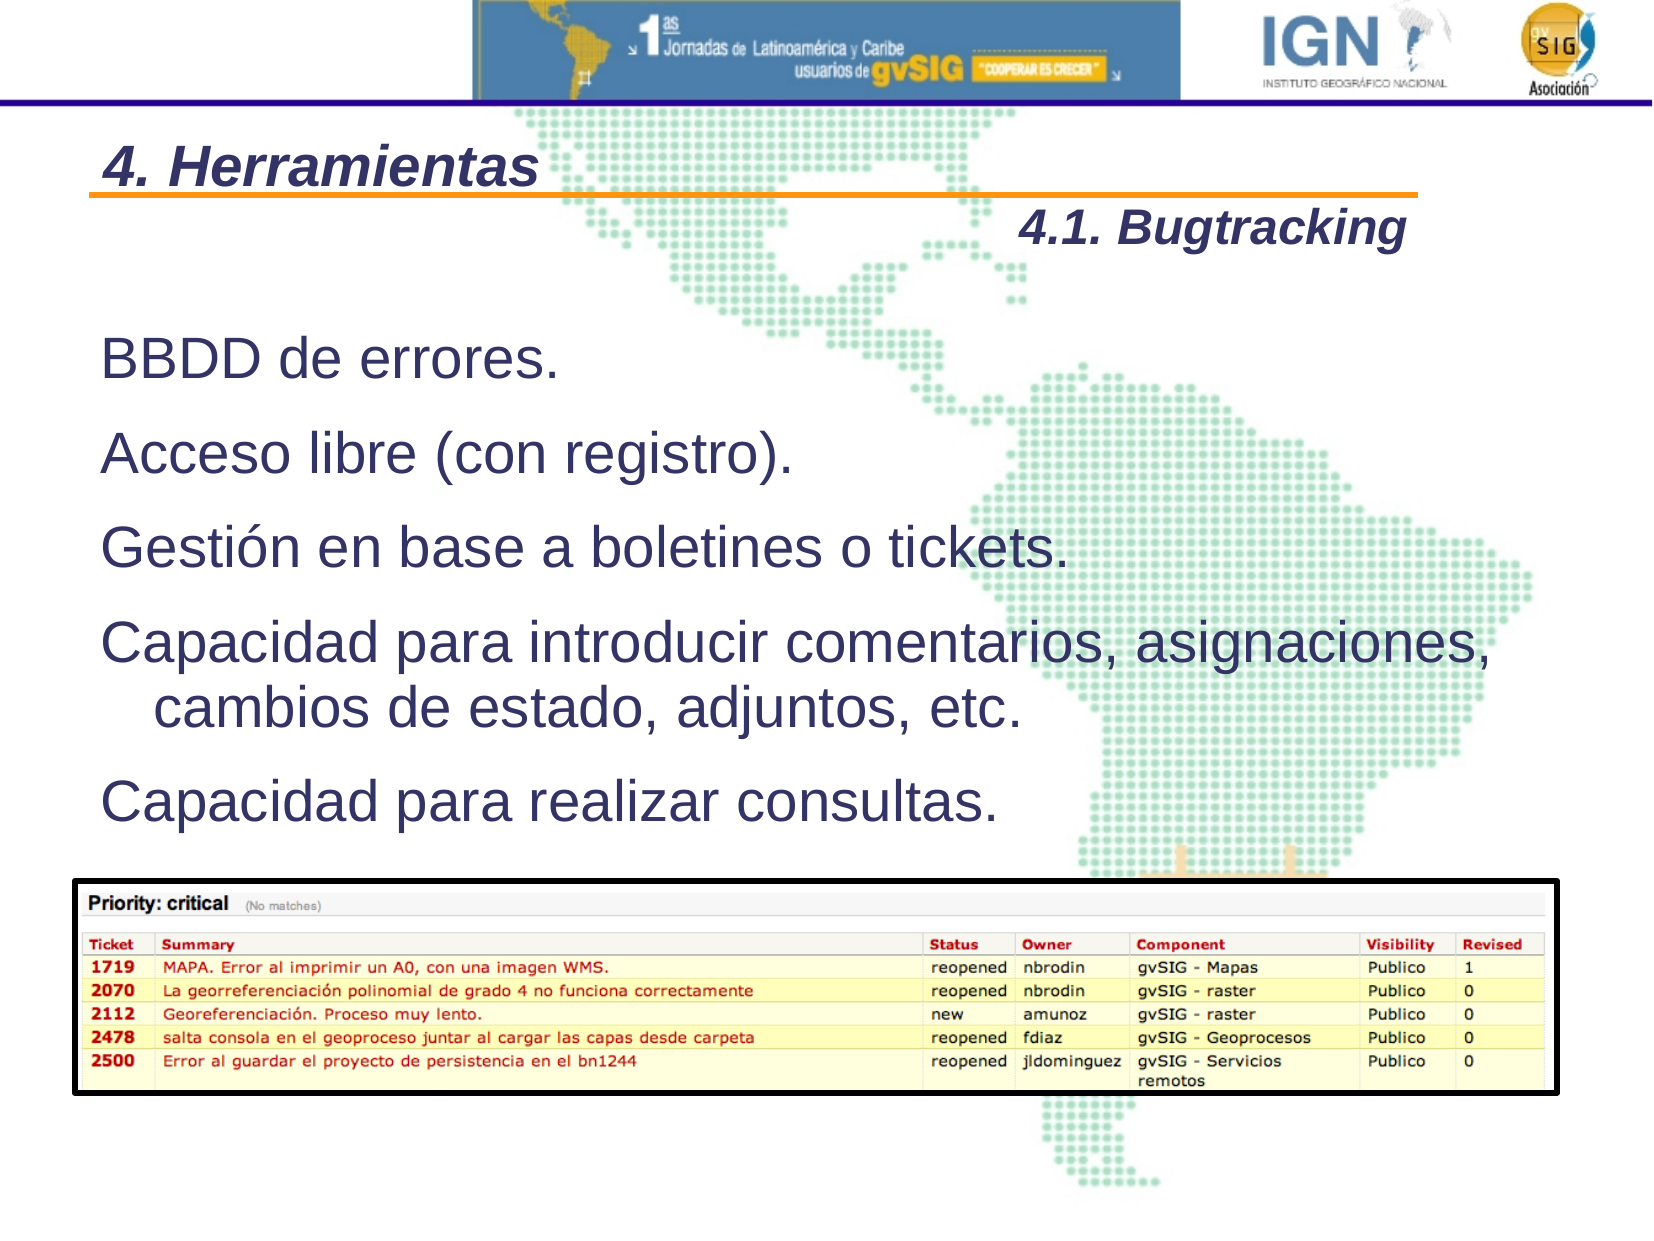

4. Herramientas
4.1. Bugtracking
# BBDD de errores.
Acceso libre (con registro).
Gestión en base a boletines o tickets.
Capacidad para introducir comentarios, asignaciones, cambios de estado, adjuntos, etc.
Capacidad para realizar consultas.